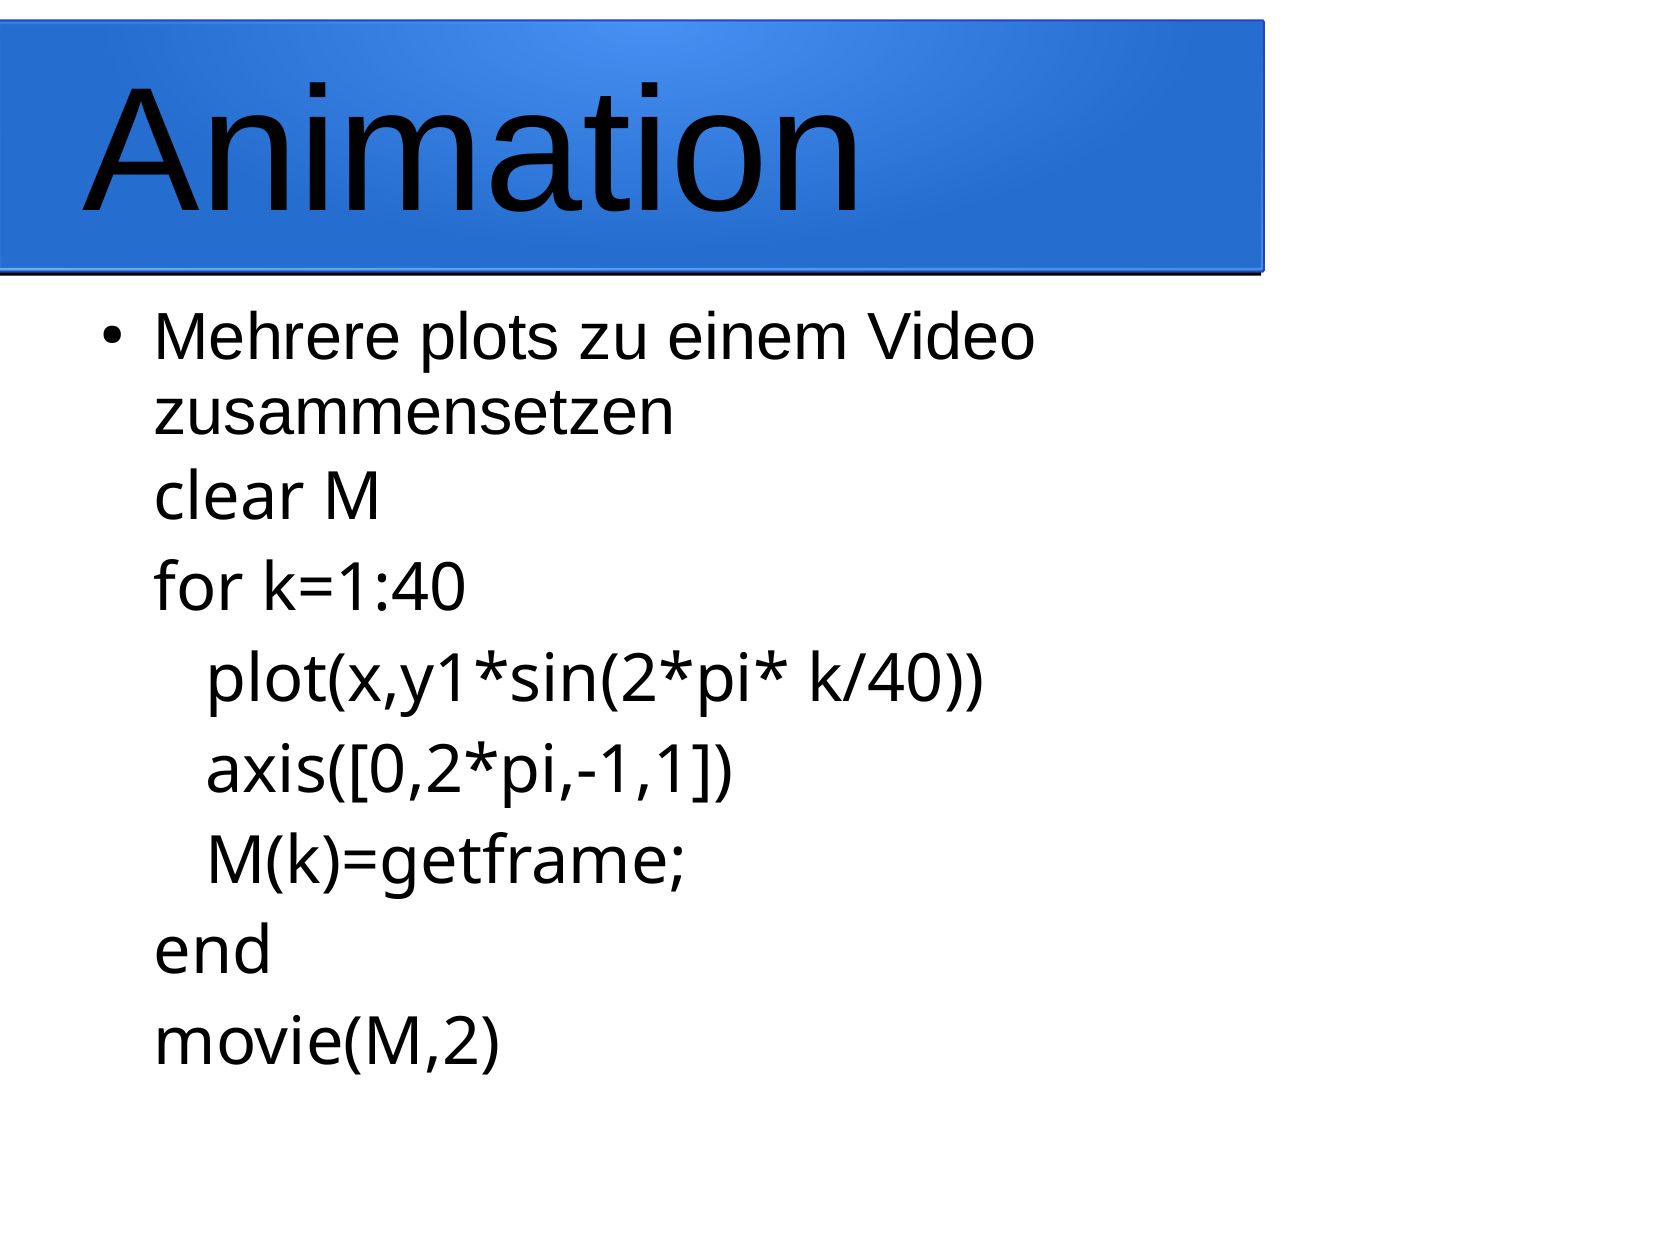

# Animation
Mehrere plots zu einem Video zusammensetzen
clear M
for k=1:40
 plot(x,y1*sin(2*pi* k/40))
 axis([0,2*pi,-1,1])
 M(k)=getframe;
end
movie(M,2)